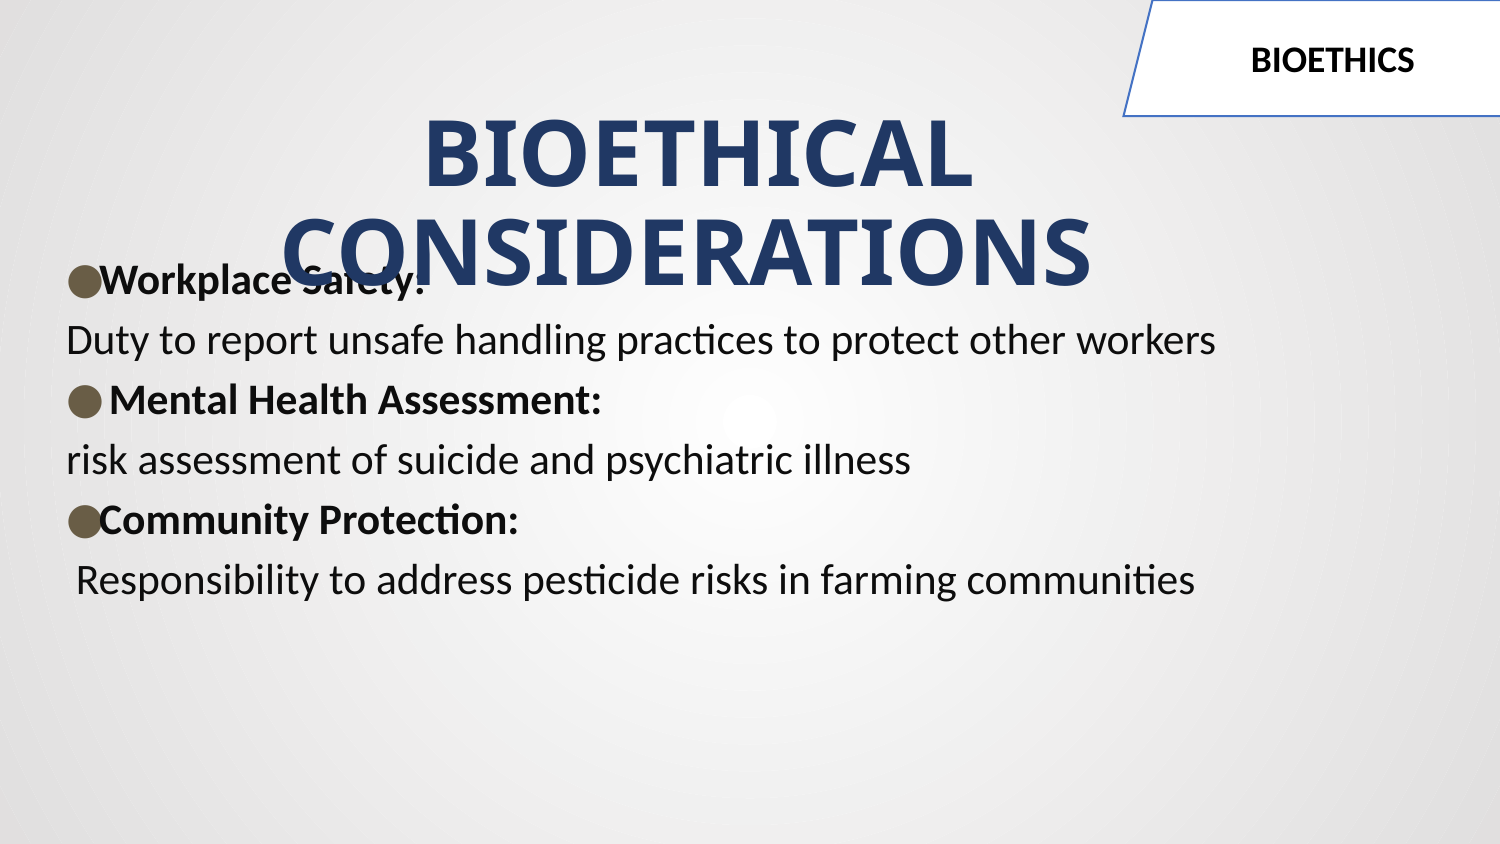

BIOETHICS
BIOETHICAL CONSIDERATIONS
# Workplace Safety:
Duty to report unsafe handling practices to protect other workers
 Mental Health Assessment:
risk assessment of suicide and psychiatric illness
Community Protection:
 Responsibility to address pesticide risks in farming communities